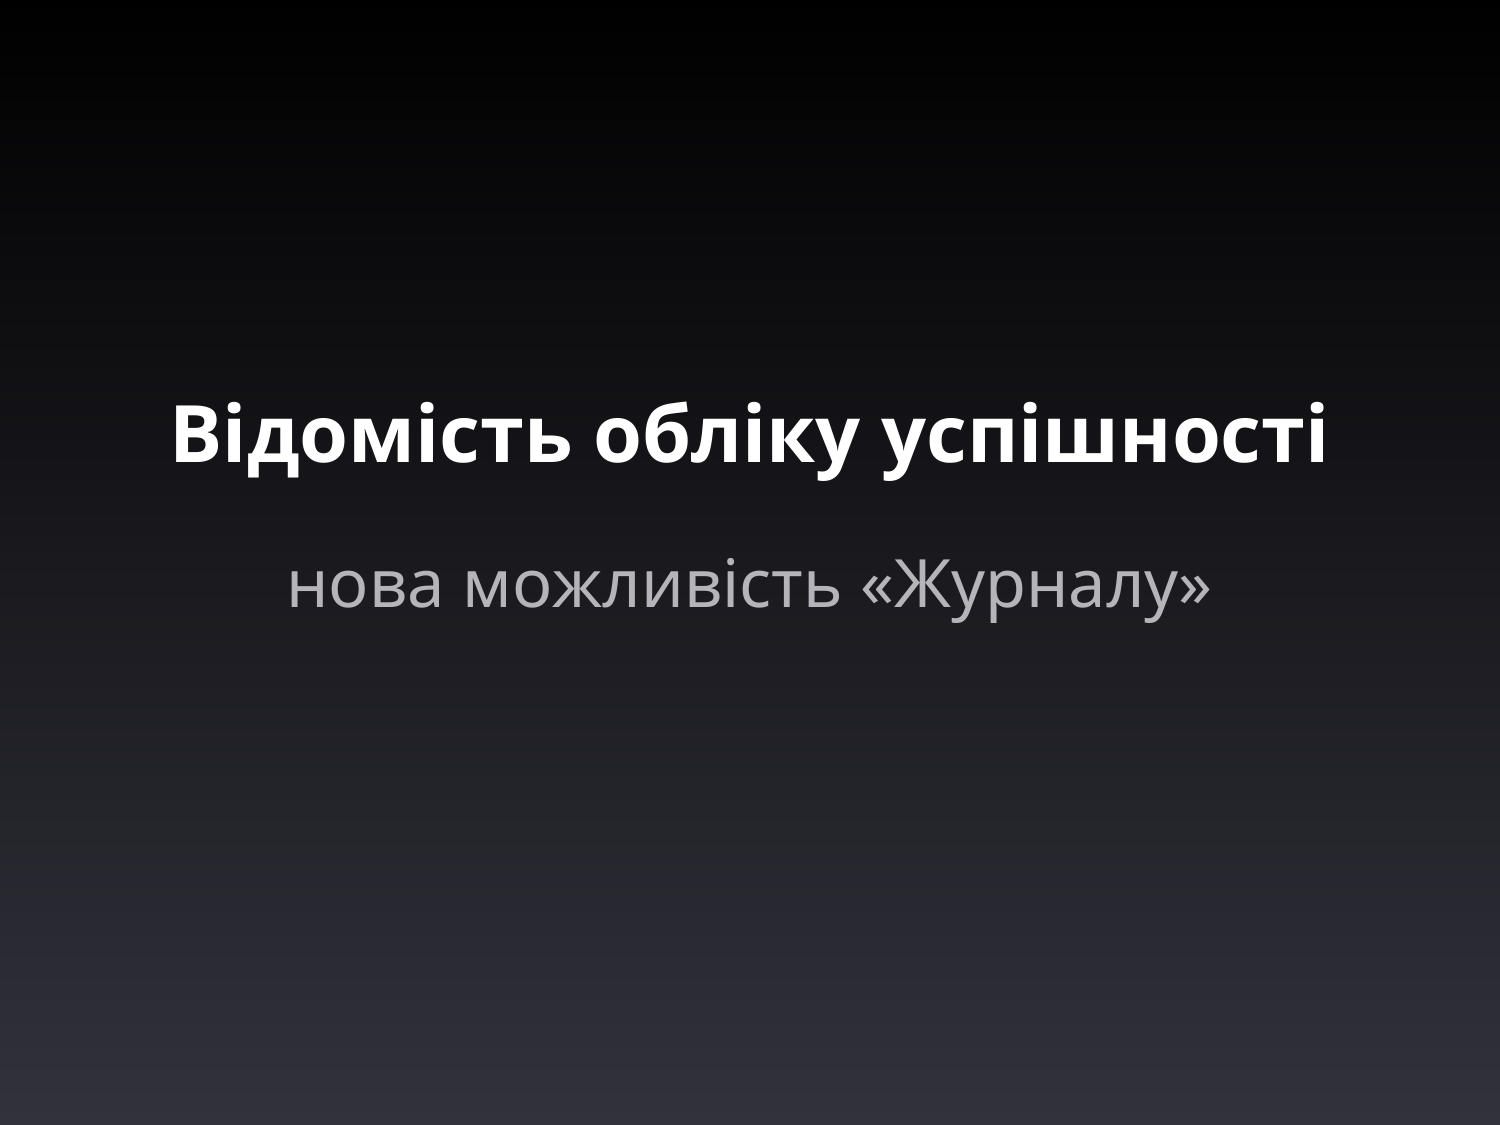

# Відомість обліку успішності
нова можливість «Журналу»